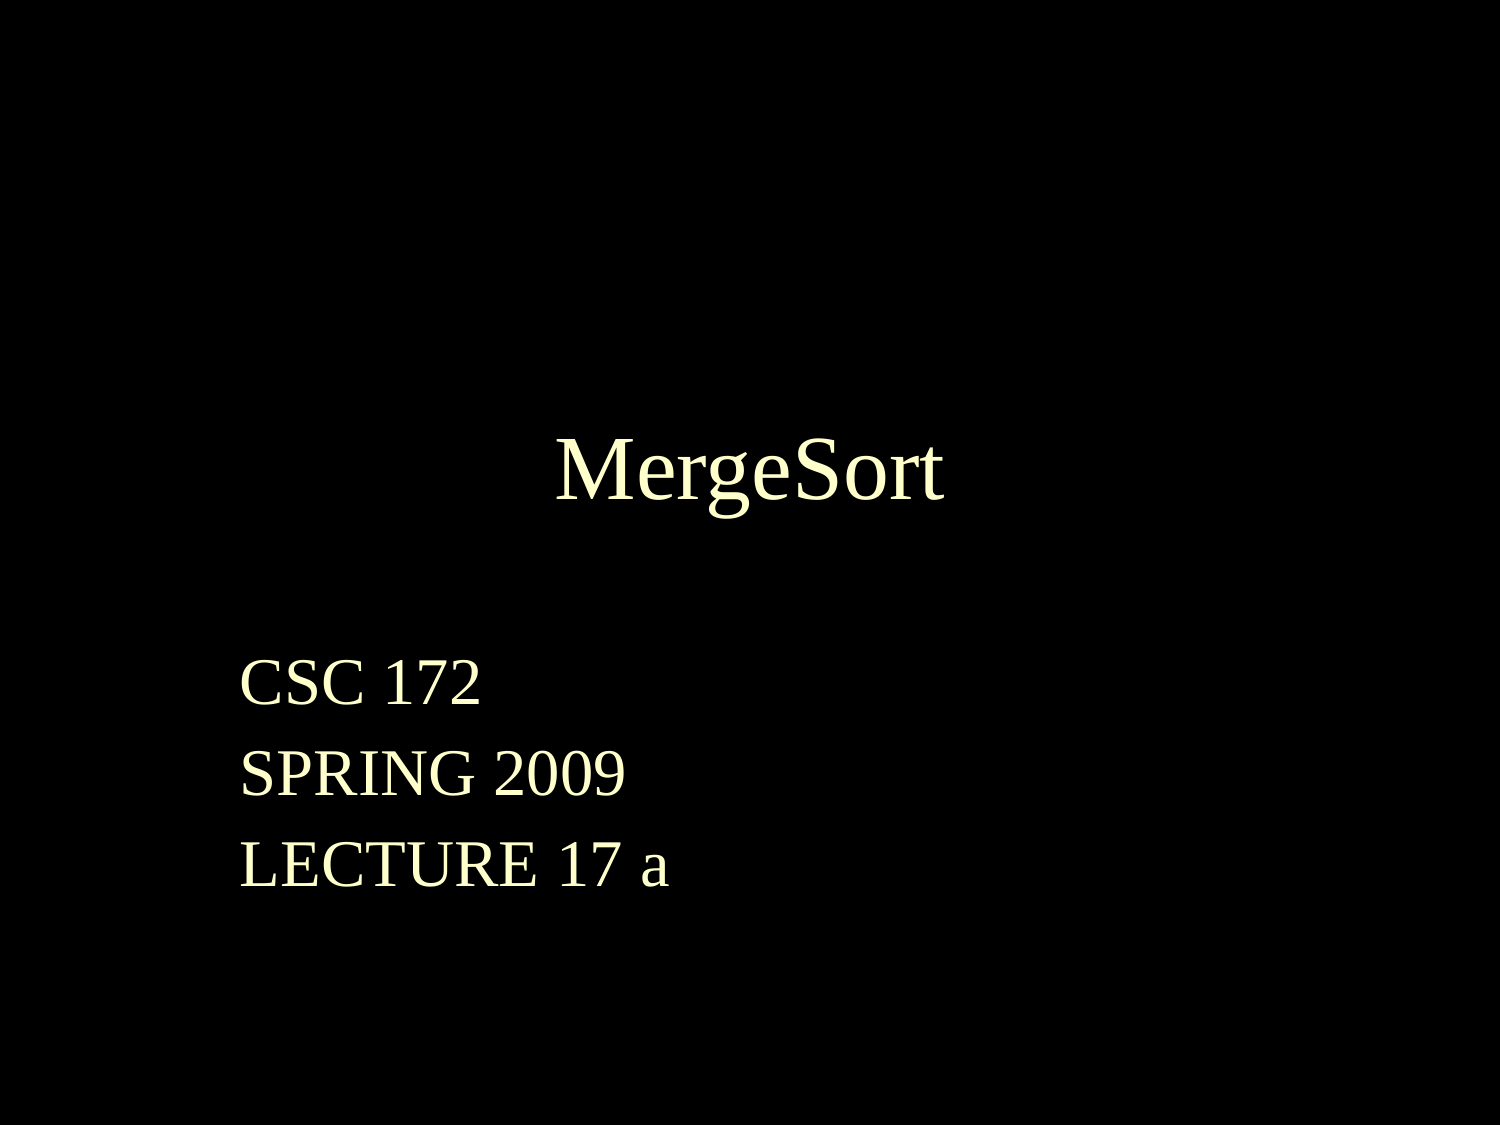

# MergeSort
CSC 172
SPRING 2009
LECTURE 17 a